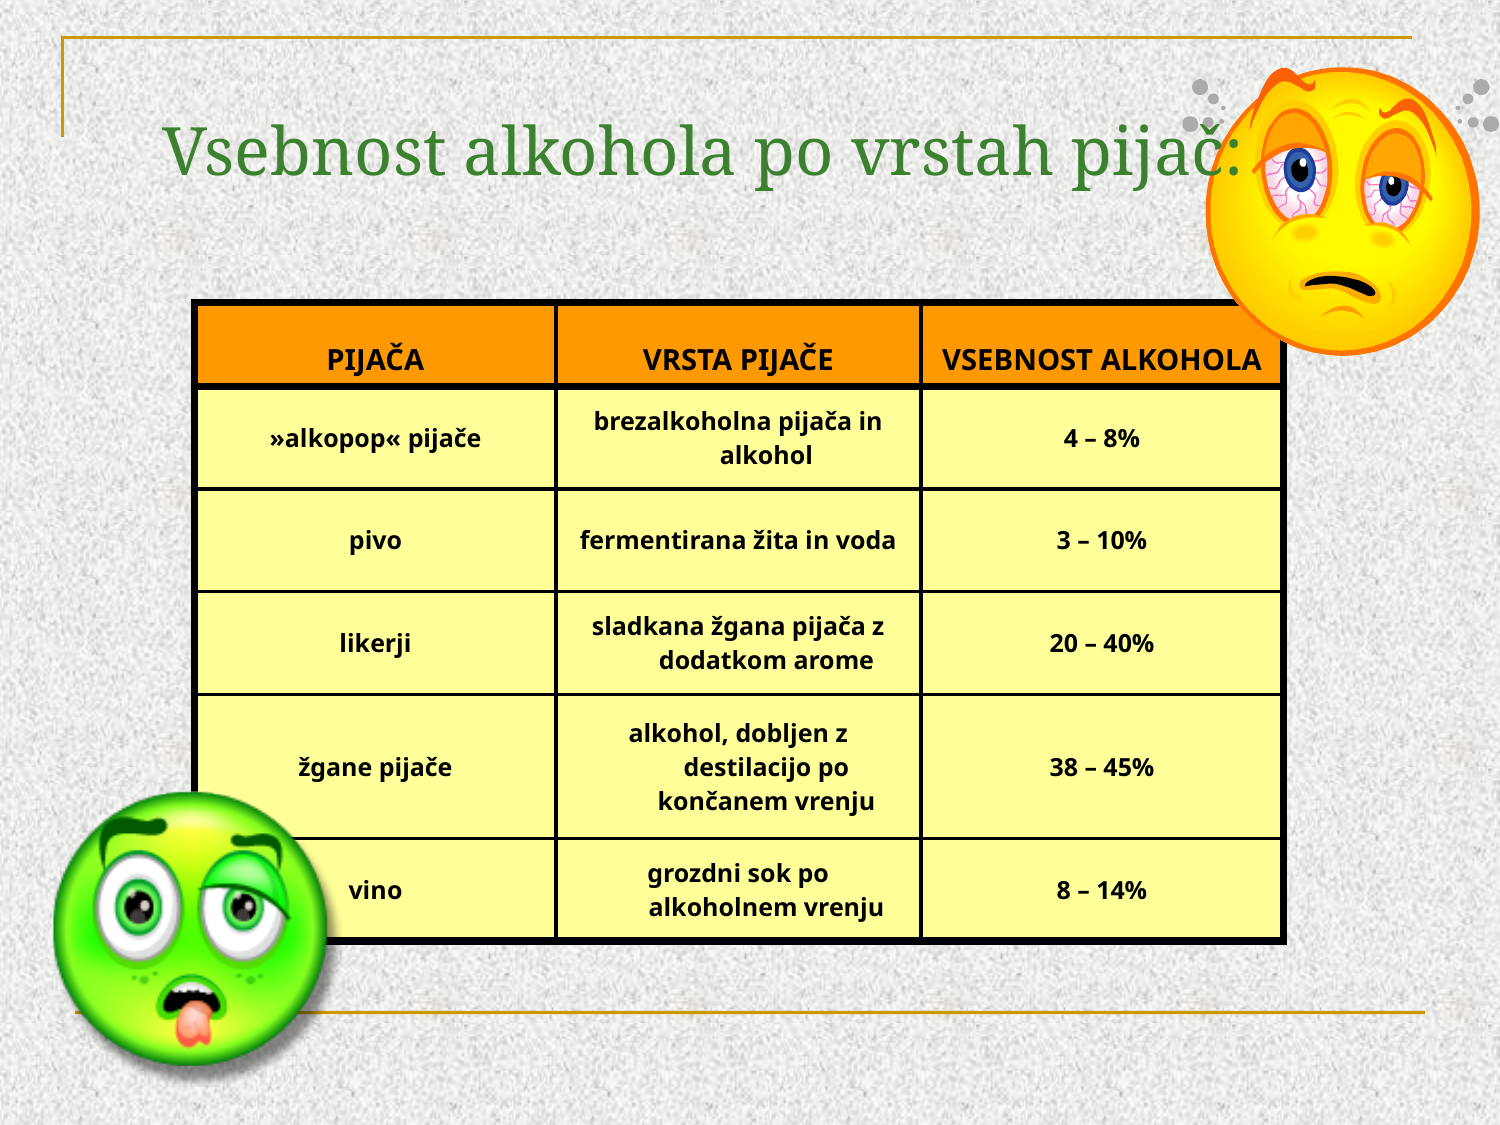

Vsebnost alkohola po vrstah pijač:
| PIJAČA | VRSTA PIJAČE | VSEBNOST ALKOHOLA |
| --- | --- | --- |
| »alkopop« pijače | brezalkoholna pijača in alkohol | 4 – 8% |
| pivo | fermentirana žita in voda | 3 – 10% |
| likerji | sladkana žgana pijača z dodatkom arome | 20 – 40% |
| žgane pijače | alkohol, dobljen z destilacijo po končanem vrenju | 38 – 45% |
| vino | grozdni sok po alkoholnem vrenju | 8 – 14% |